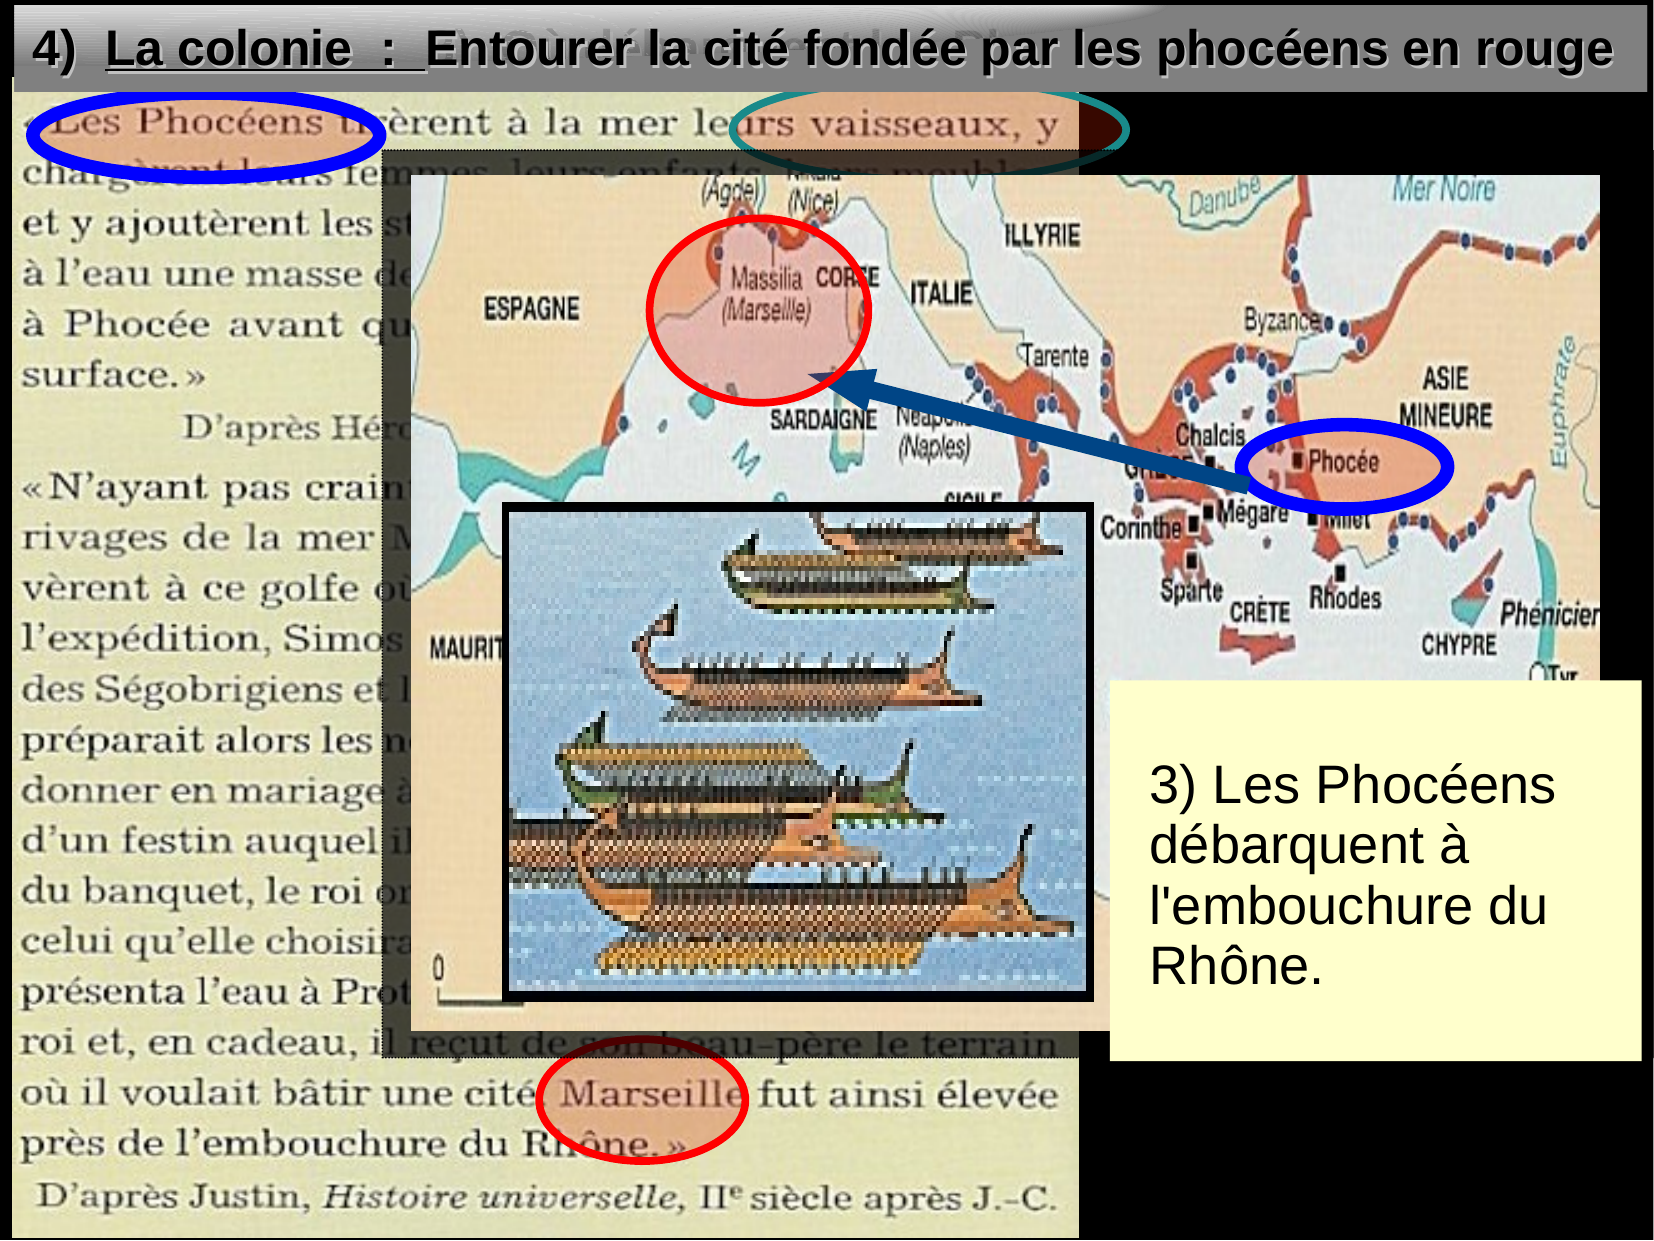

3) Où débarquent les Phocéens ?
4) La colonie  : Entourer la cité fondée par les phocéens en rouge
2) Les Phocéens promettent de ne pas revenir dans leur cité-mère/
3) Les Phocéens débarquent à l'embouchure du Rhône.